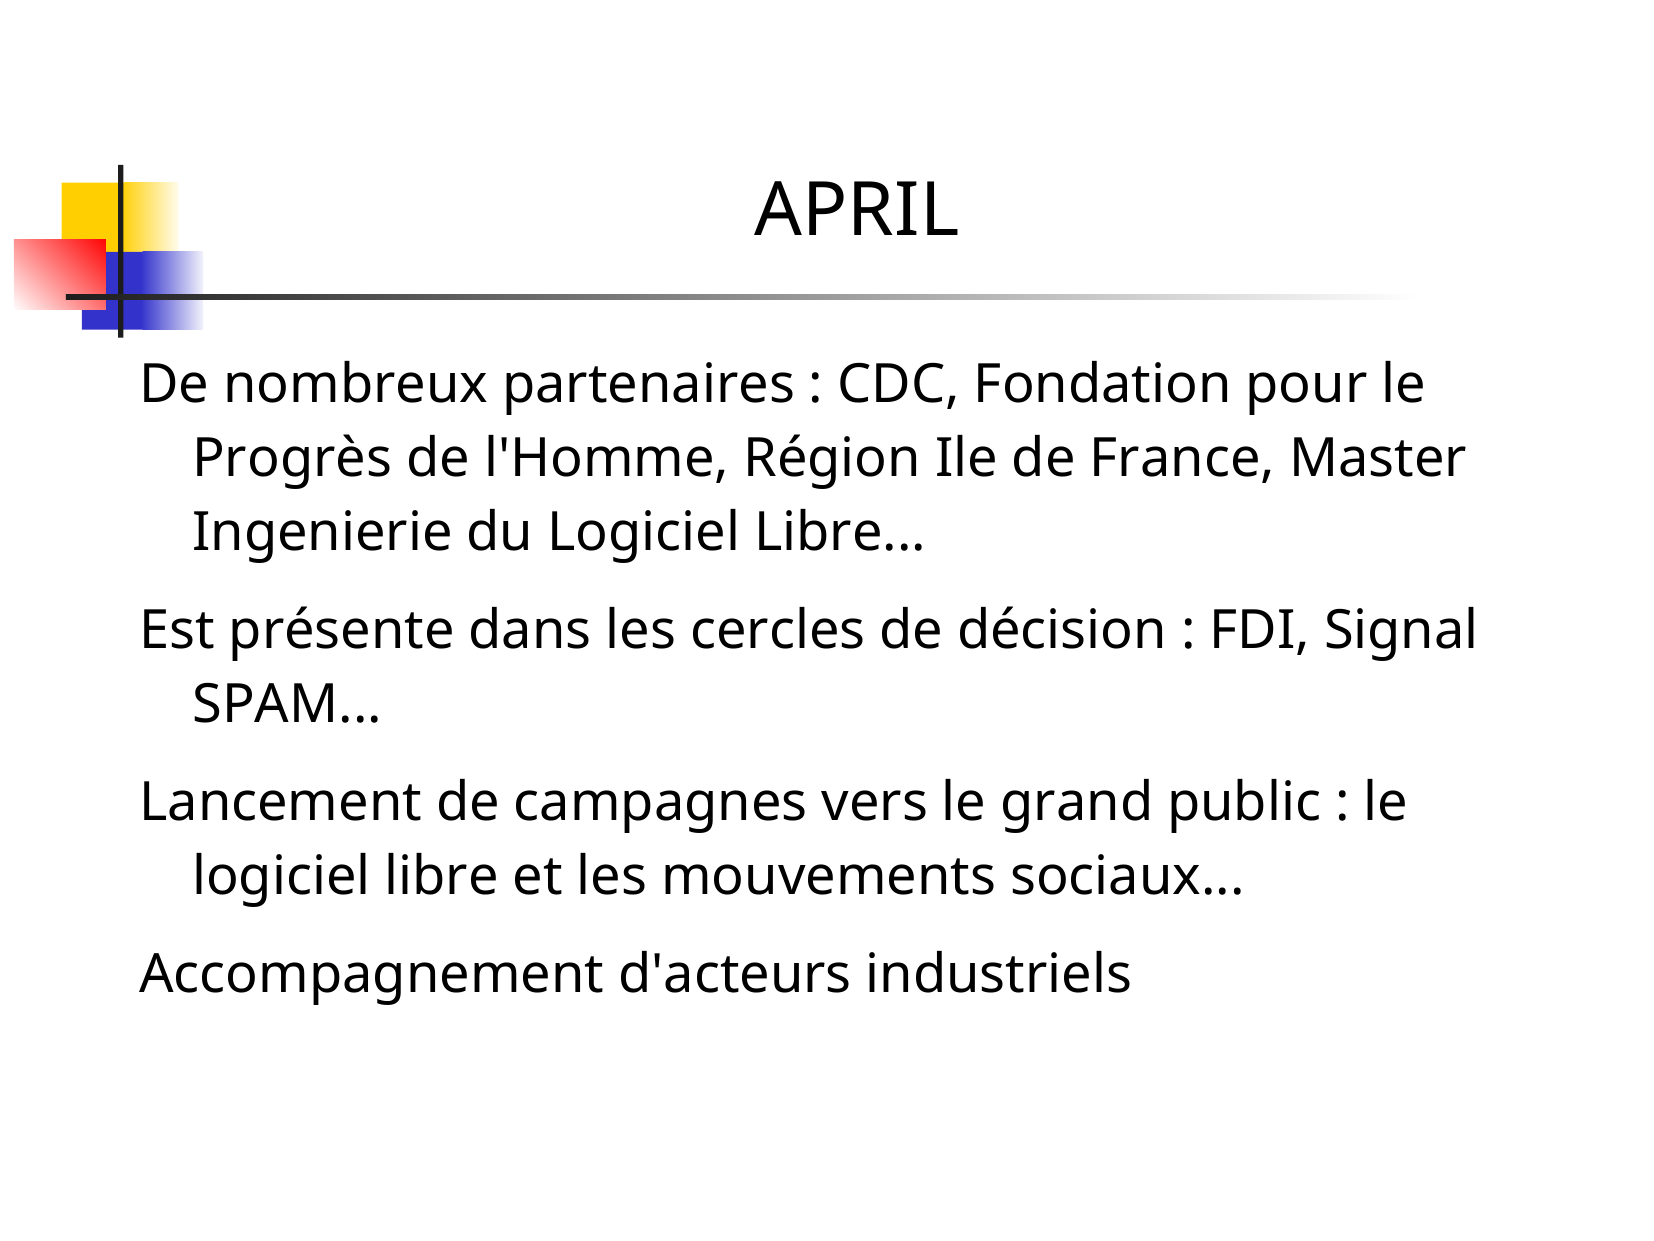

# APRIL
De nombreux partenaires : CDC, Fondation pour le Progrès de l'Homme, Région Ile de France, Master Ingenierie du Logiciel Libre...
Est présente dans les cercles de décision : FDI, Signal SPAM...
Lancement de campagnes vers le grand public : le logiciel libre et les mouvements sociaux...
Accompagnement d'acteurs industriels